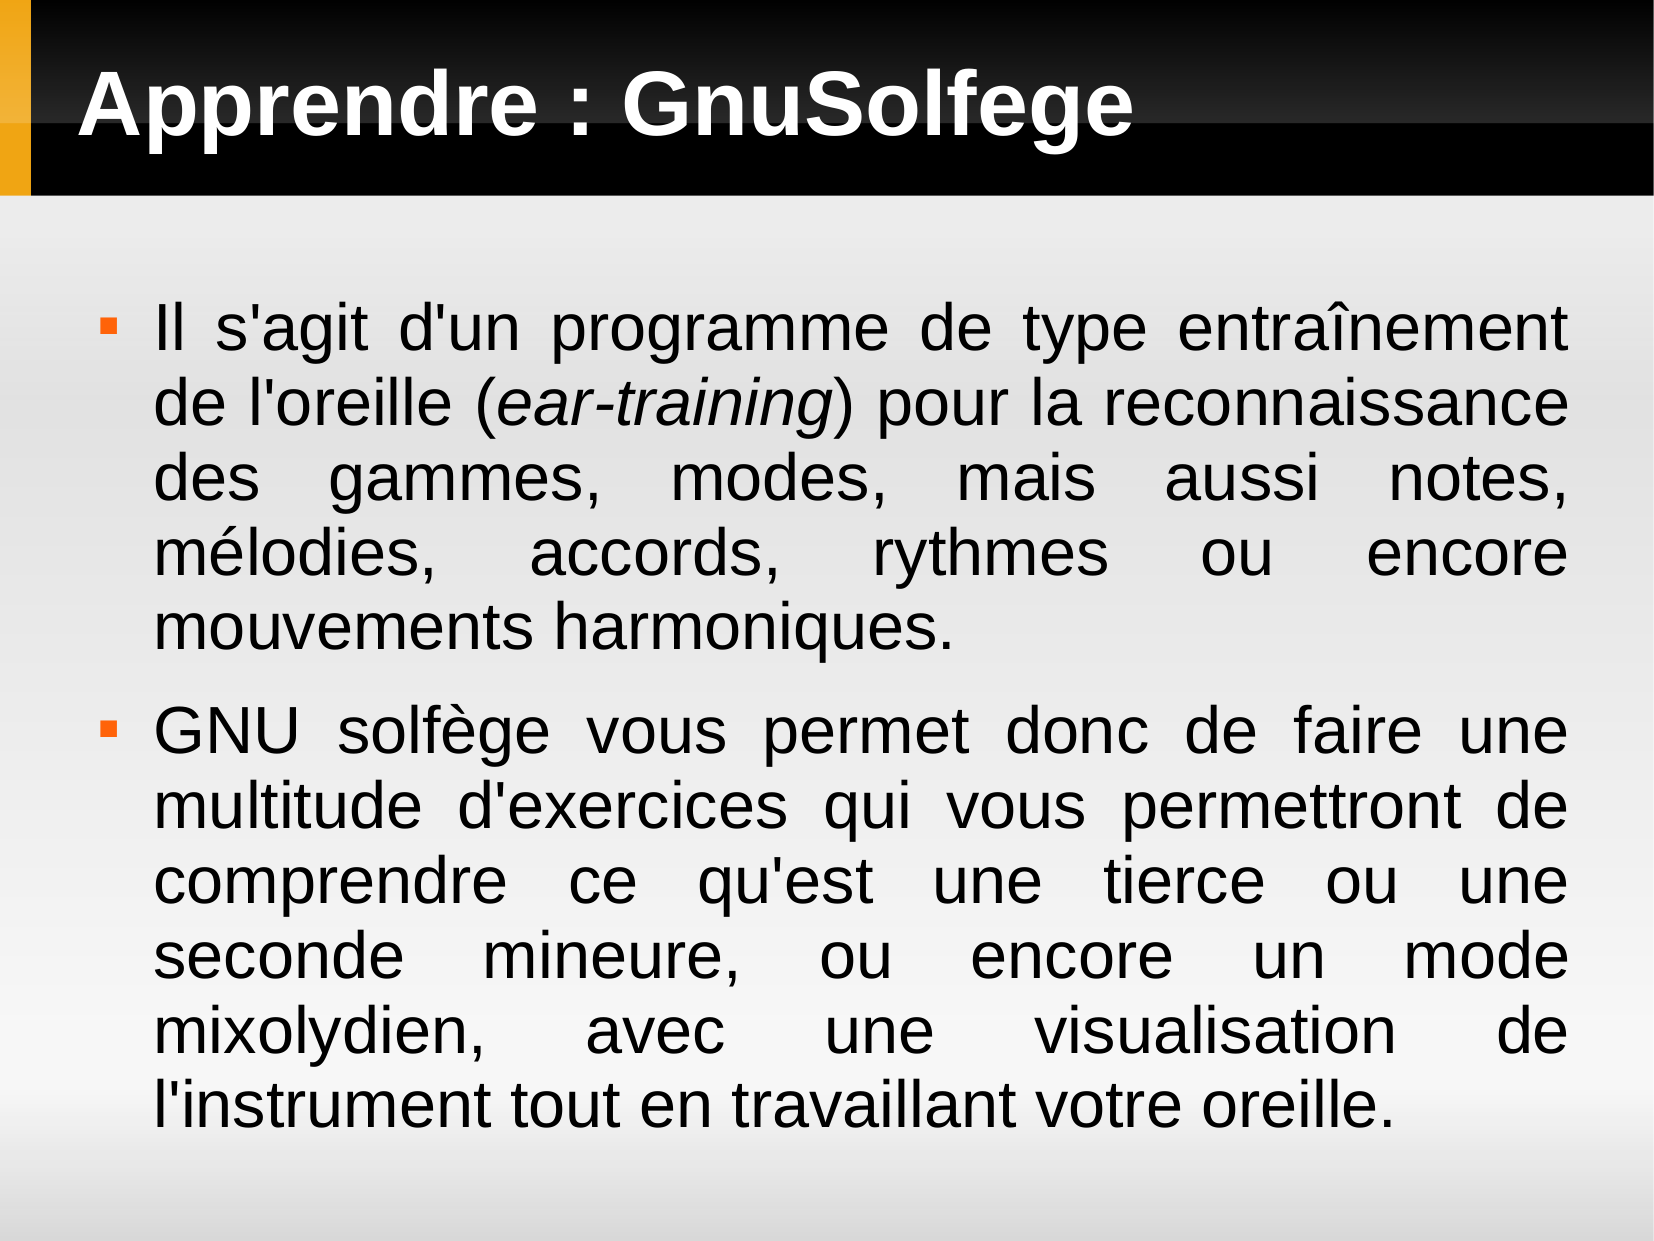

# Apprendre : GnuSolfege
Il s'agit d'un programme de type entraînement de l'oreille (ear-training) pour la reconnaissance des gammes, modes, mais aussi notes, mélodies, accords, rythmes ou encore mouvements harmoniques.
GNU solfège vous permet donc de faire une multitude d'exercices qui vous permettront de comprendre ce qu'est une tierce ou une seconde mineure, ou encore un mode mixolydien, avec une visualisation de l'instrument tout en travaillant votre oreille.